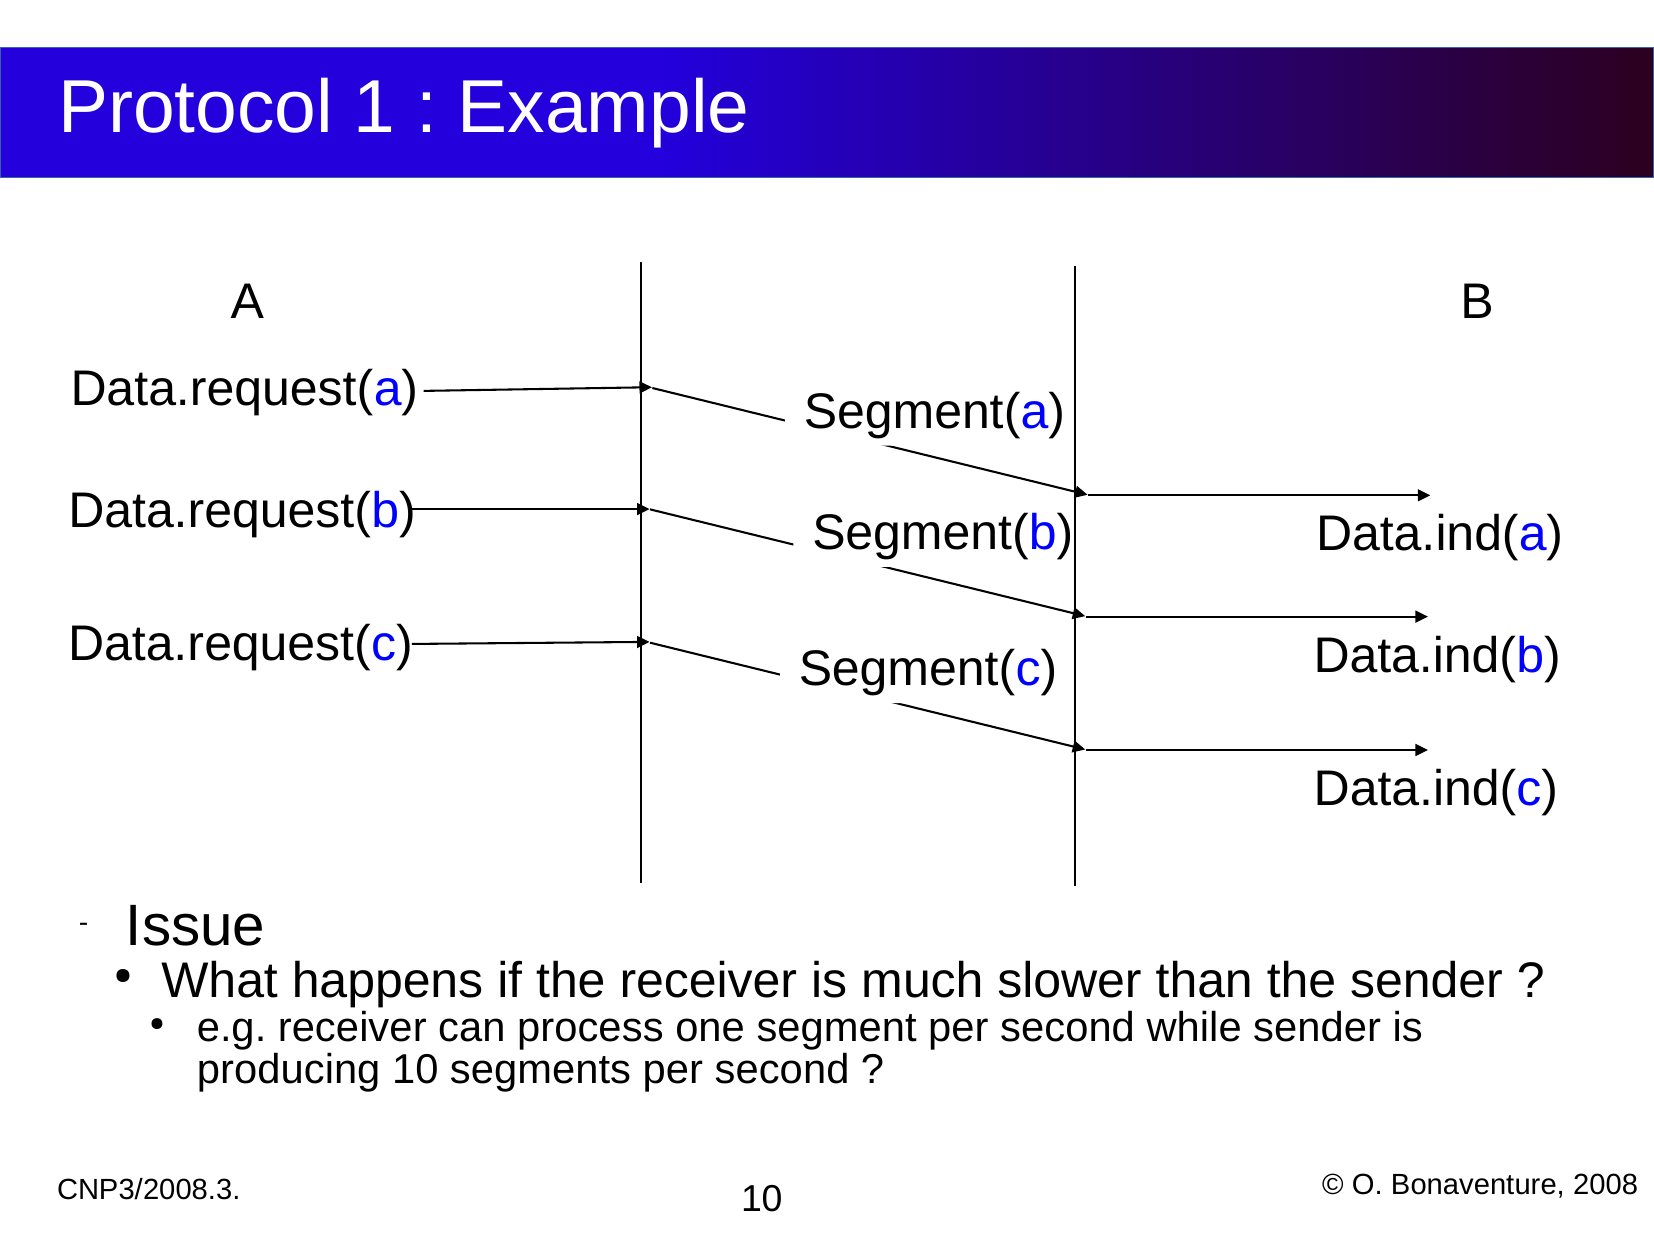

# Protocol 1 : Example
A B
Data.request(a)
Segment(a)
Data.ind(a)
Data.request(b)
Segment(b)
Data.ind(b)
Data.request(c)
Segment(c)
Data.ind(c)
Issue
What happens if the receiver is much slower than the sender ?
e.g. receiver can process one segment per second while sender is producing 10 segments per second ?
© O. Bonaventure, 2008
CNP3/2008.3.